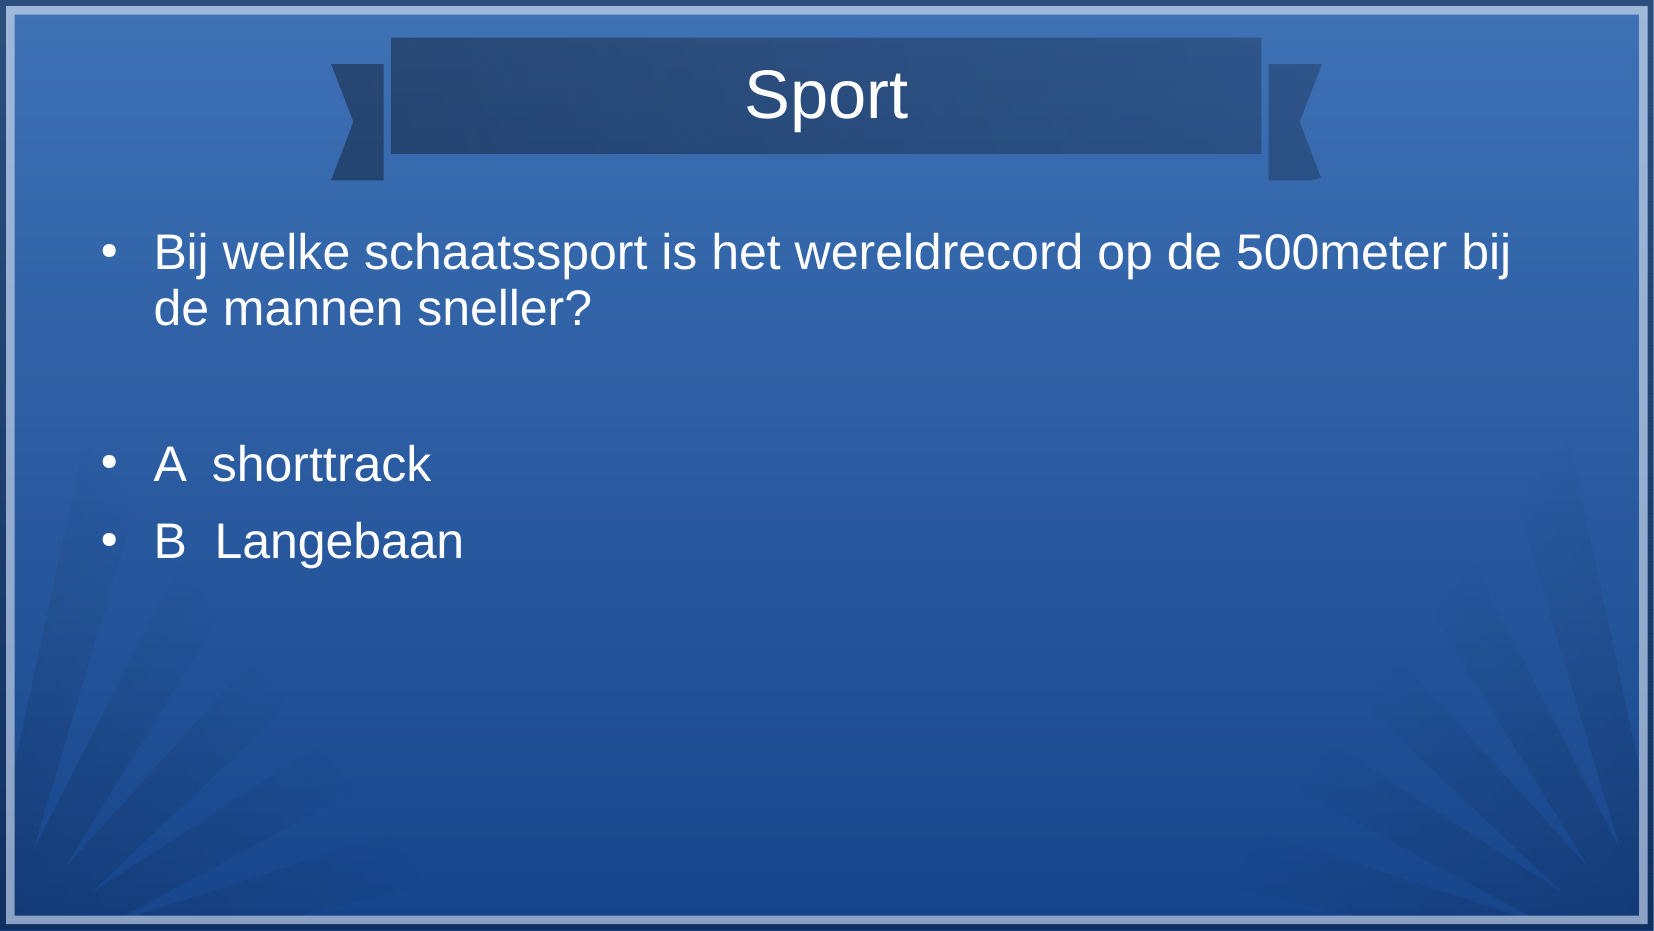

# Sport
Bij welke schaatssport is het wereldrecord op de 500meter bij de mannen sneller?
A shorttrack
B Langebaan